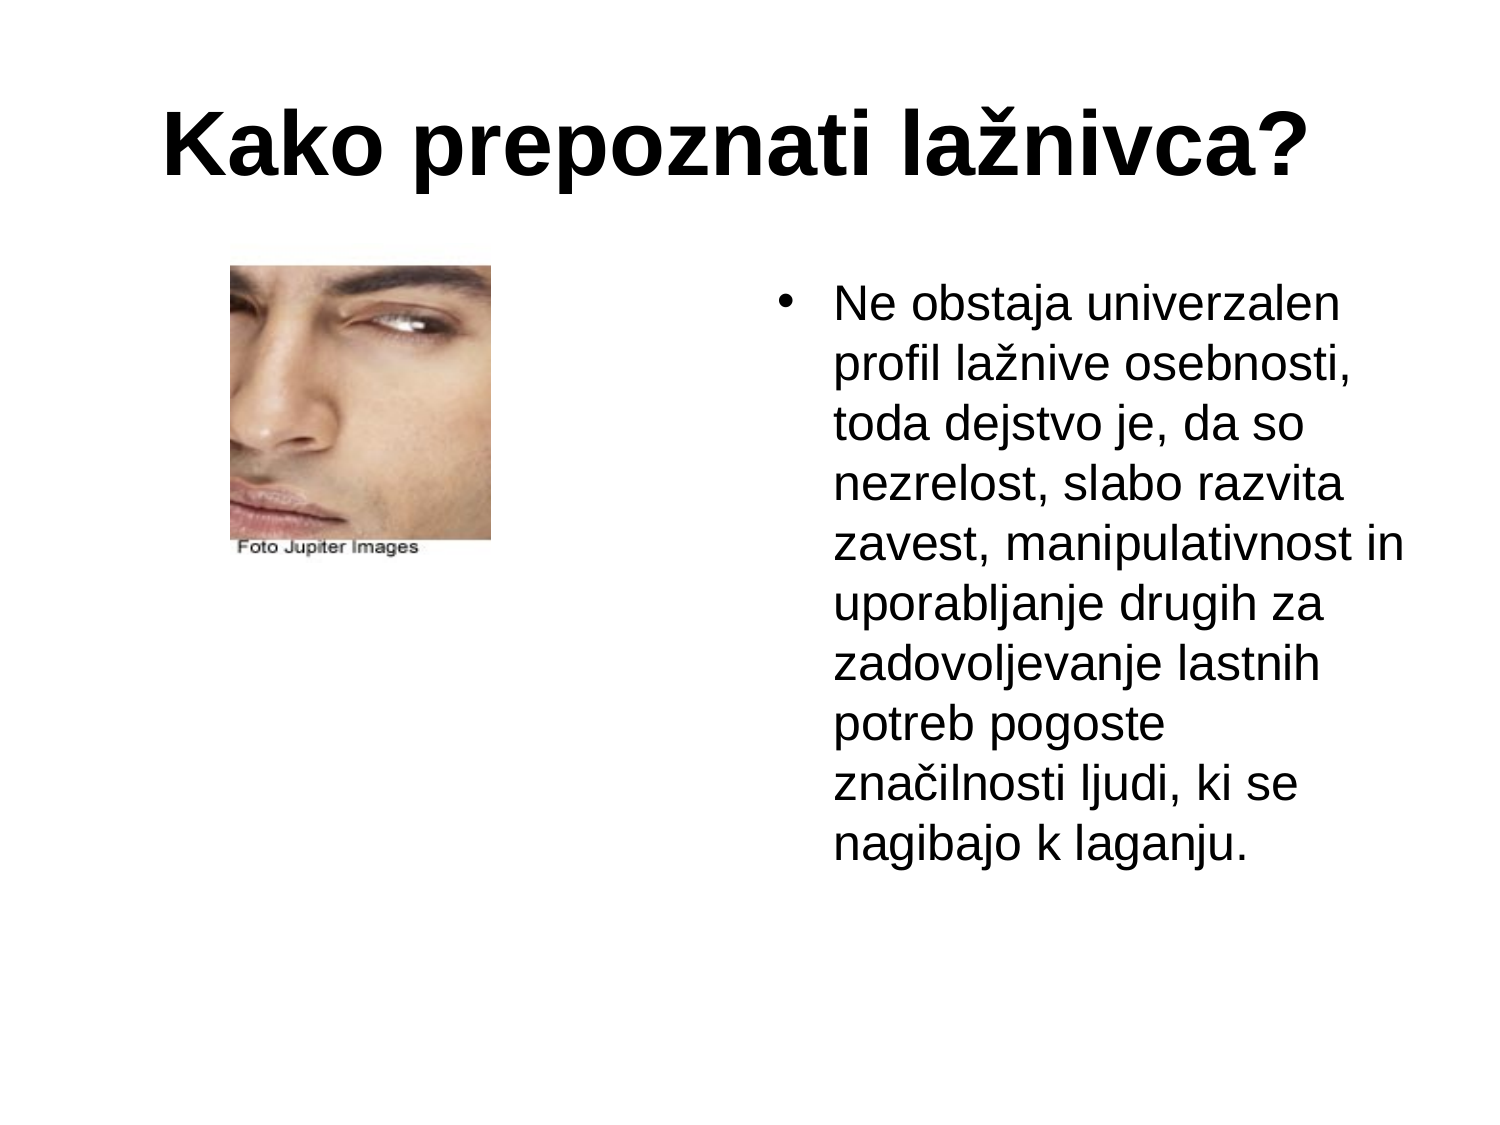

# Kako prepoznati lažnivca?
Ne obstaja univerzalen profil lažnive osebnosti, toda dejstvo je, da so nezrelost, slabo razvita zavest, manipulativnost in uporabljanje drugih za zadovoljevanje lastnih potreb pogoste značilnosti ljudi, ki se nagibajo k laganju.